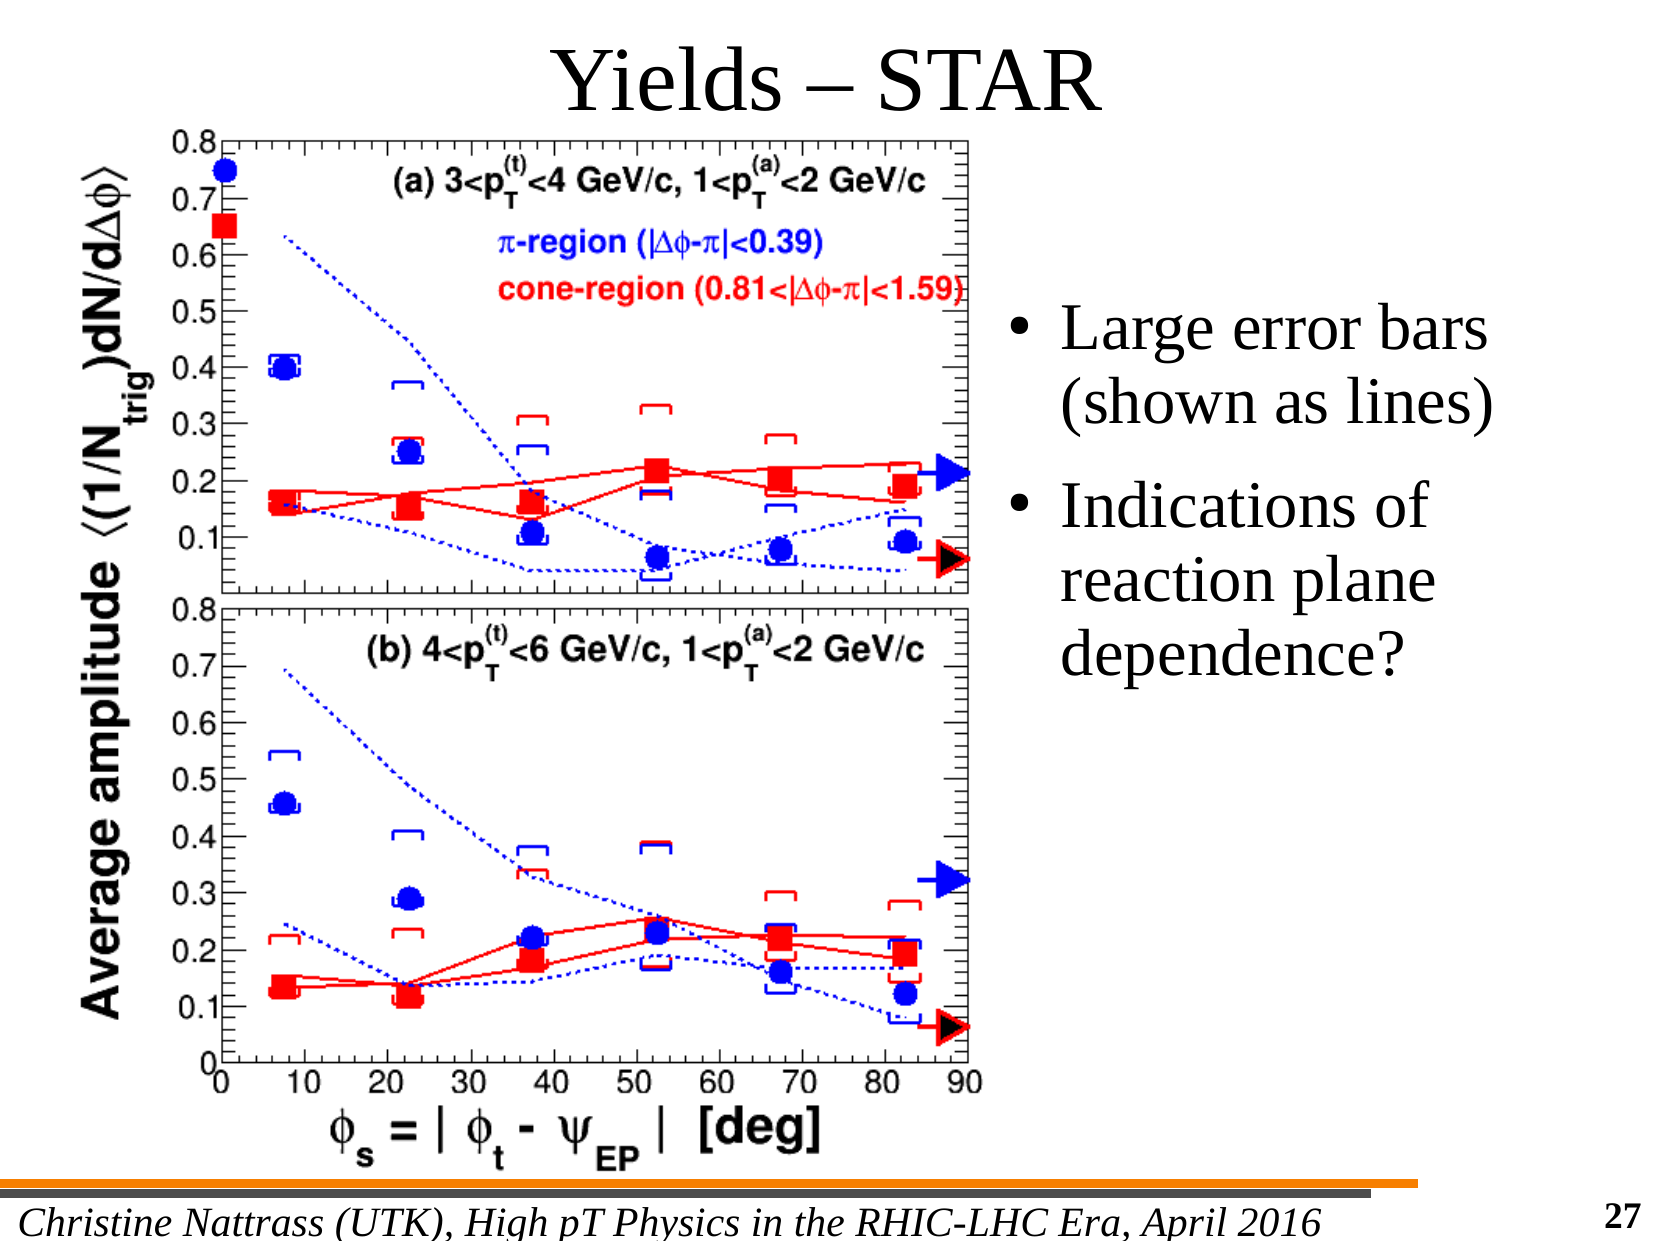

# Yields – STAR
Large error bars (shown as lines)
Indications of reaction plane dependence?